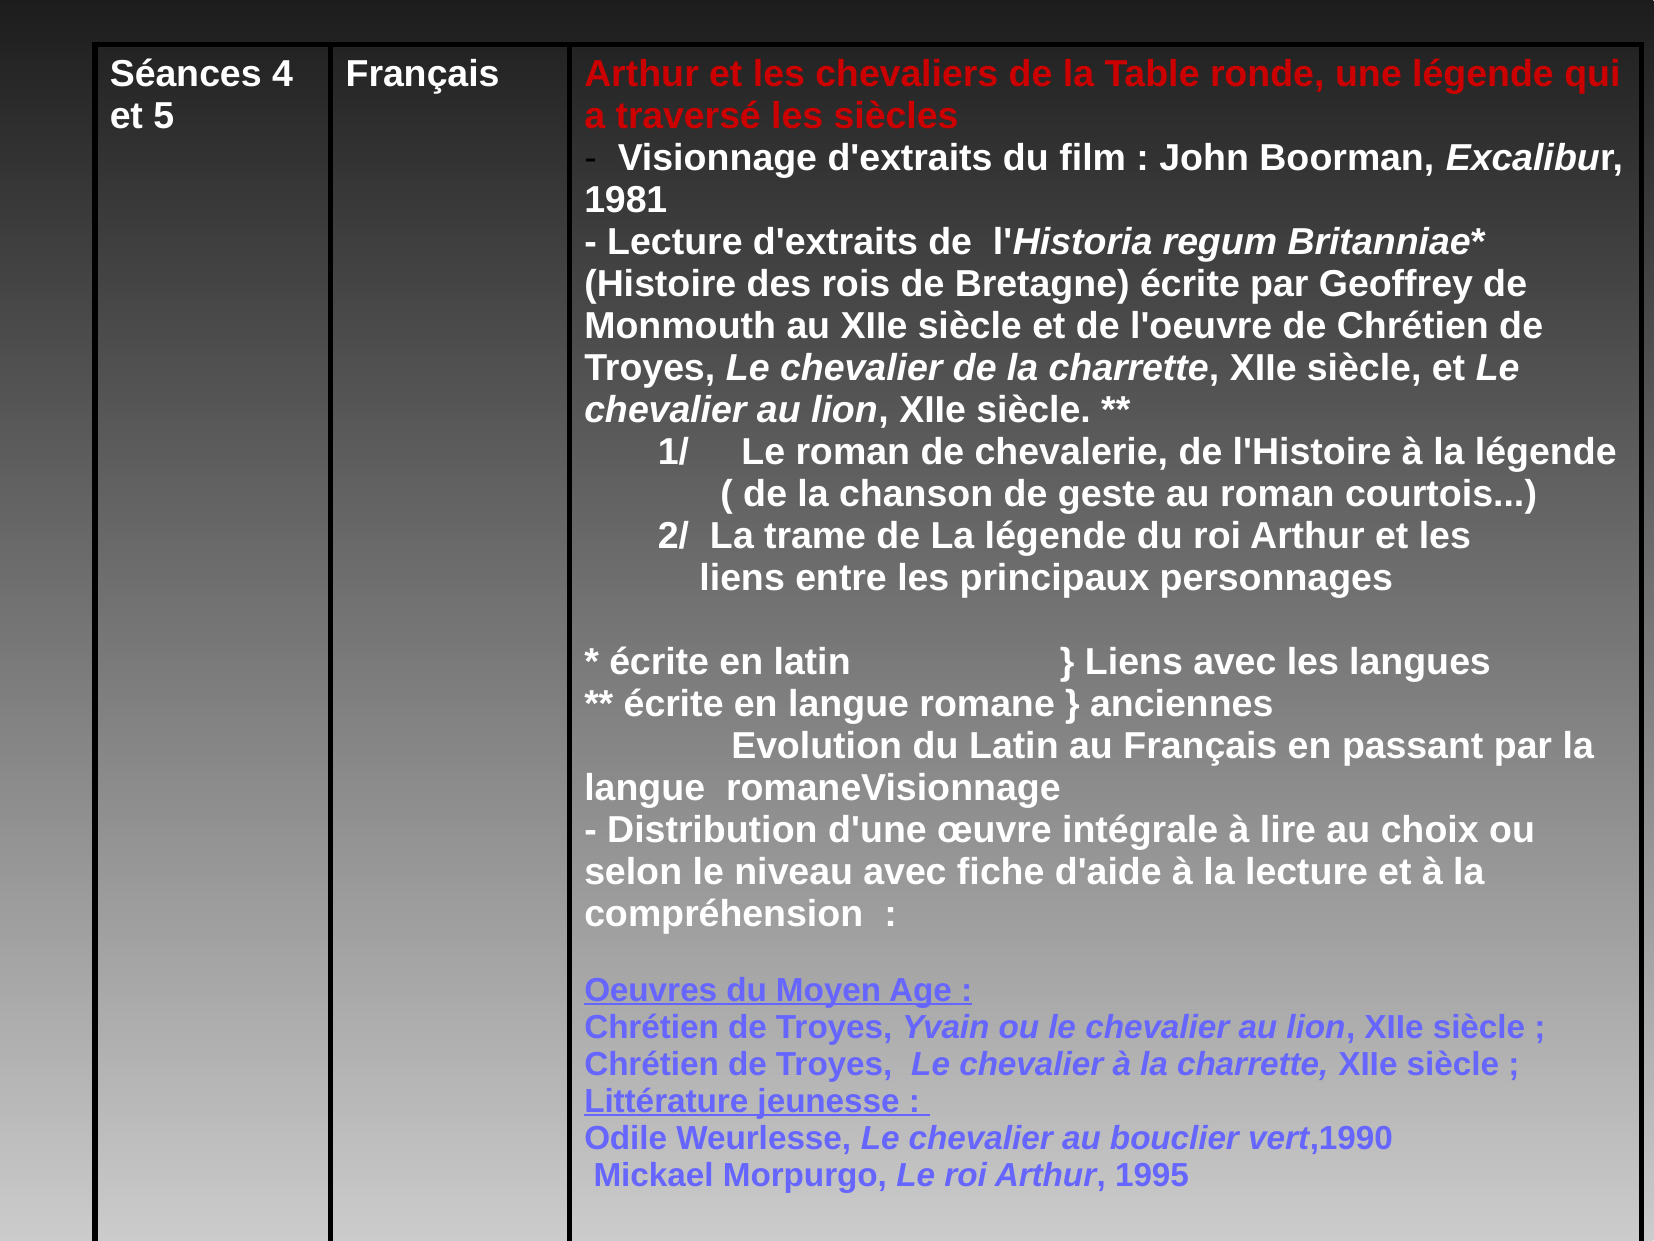

| Séances 4 et 5 | Français | Arthur et les chevaliers de la Table ronde, une légende qui a traversé les siècles - Visionnage d'extraits du film : John Boorman, Excalibur, 1981 - Lecture d'extraits de l'Historia regum Britanniae\* (Histoire des rois de Bretagne) écrite par Geoffrey de Monmouth au XIIe siècle et de l'oeuvre de Chrétien de Troyes, Le chevalier de la charrette, XIIe siècle, et Le chevalier au lion, XIIe siècle. \*\* 1/ Le roman de chevalerie, de l'Histoire à la légende ( de la chanson de geste au roman courtois...) 2/ La trame de La légende du roi Arthur et les liens entre les principaux personnages \* écrite en latin } Liens avec les langues \*\* écrite en langue romane } anciennes Evolution du Latin au Français en passant par la langue romaneVisionnage - Distribution d'une œuvre intégrale à lire au choix ou selon le niveau avec fiche d'aide à la lecture et à la compréhension  : Oeuvres du Moyen Age : Chrétien de Troyes, Yvain ou le chevalier au lion, XIIe siècle ; Chrétien de Troyes, Le chevalier à la charrette, XIIe siècle ; Littérature jeunesse : Odile Weurlesse, Le chevalier au bouclier vert,1990 Mickael Morpurgo, Le roi Arthur, 1995 |
| --- | --- | --- |